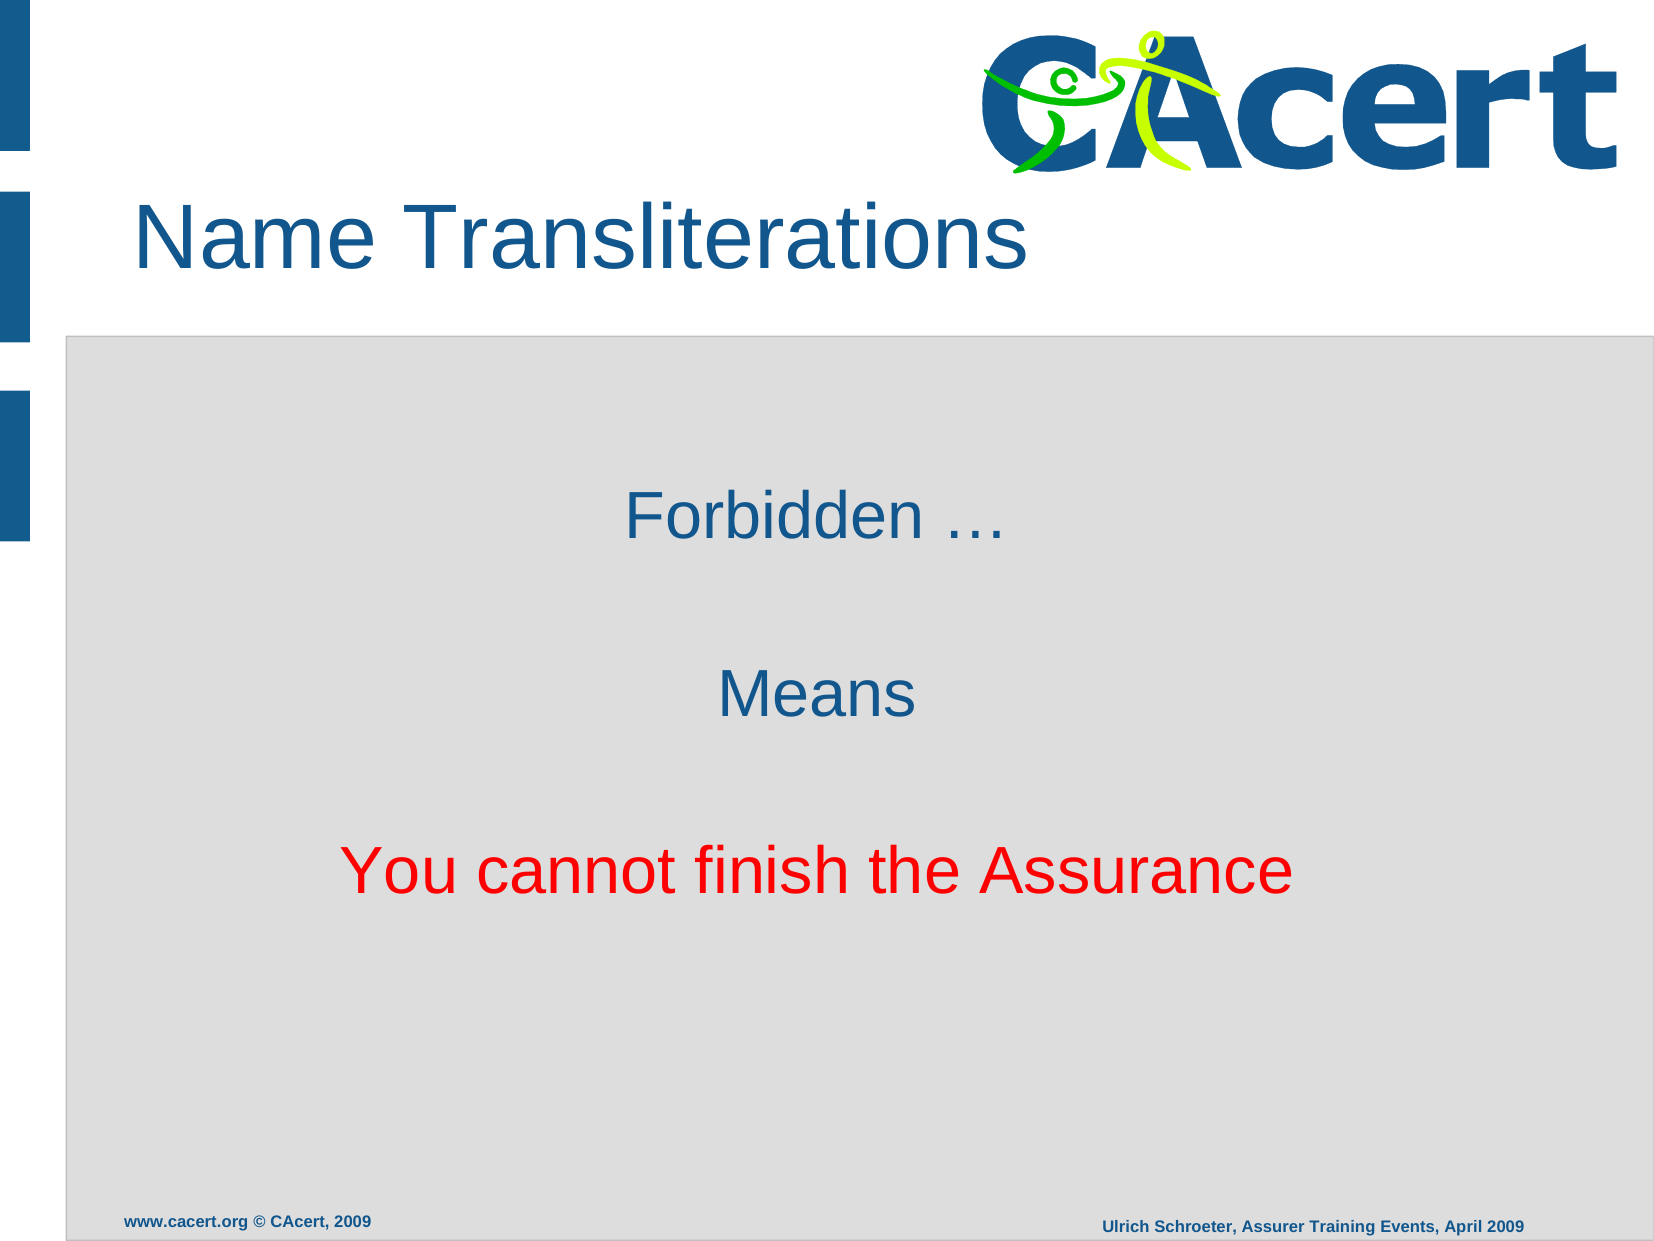

Name Transliterations
Forbidden …
Means
You cannot finish the Assurance